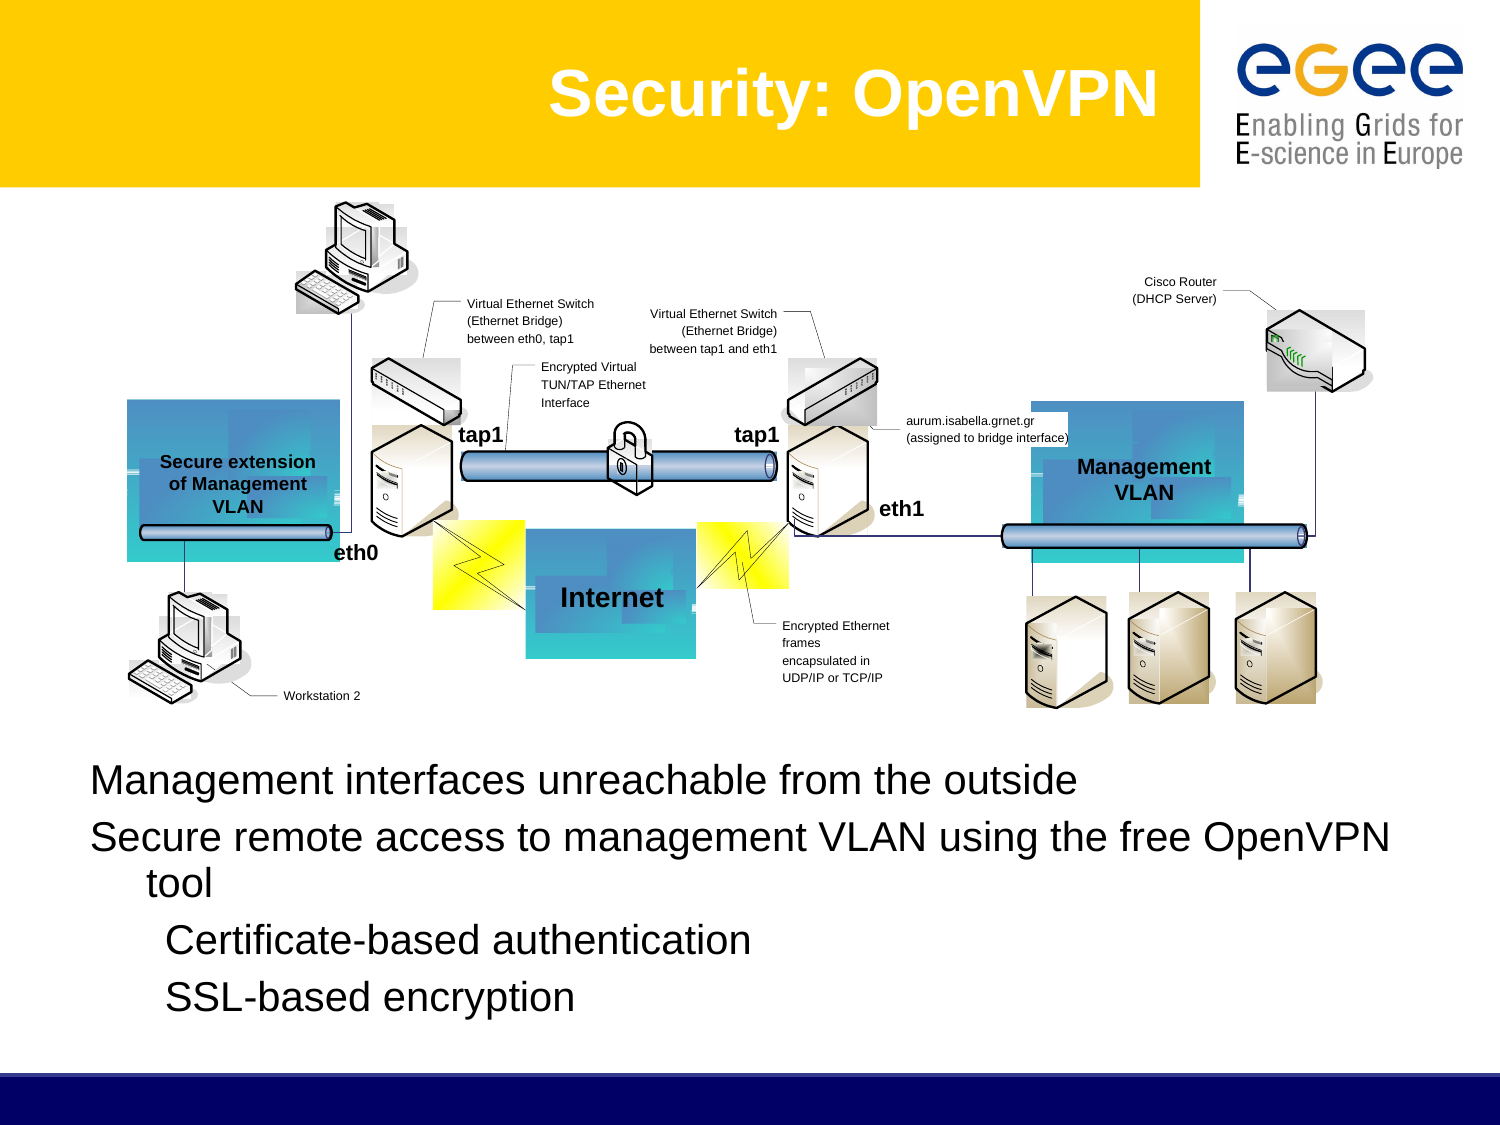

# Security: OpenVPN
Management interfaces unreachable from the outside
Secure remote access to management VLAN using the free OpenVPN tool
Certificate-based authentication
SSL-based encryption